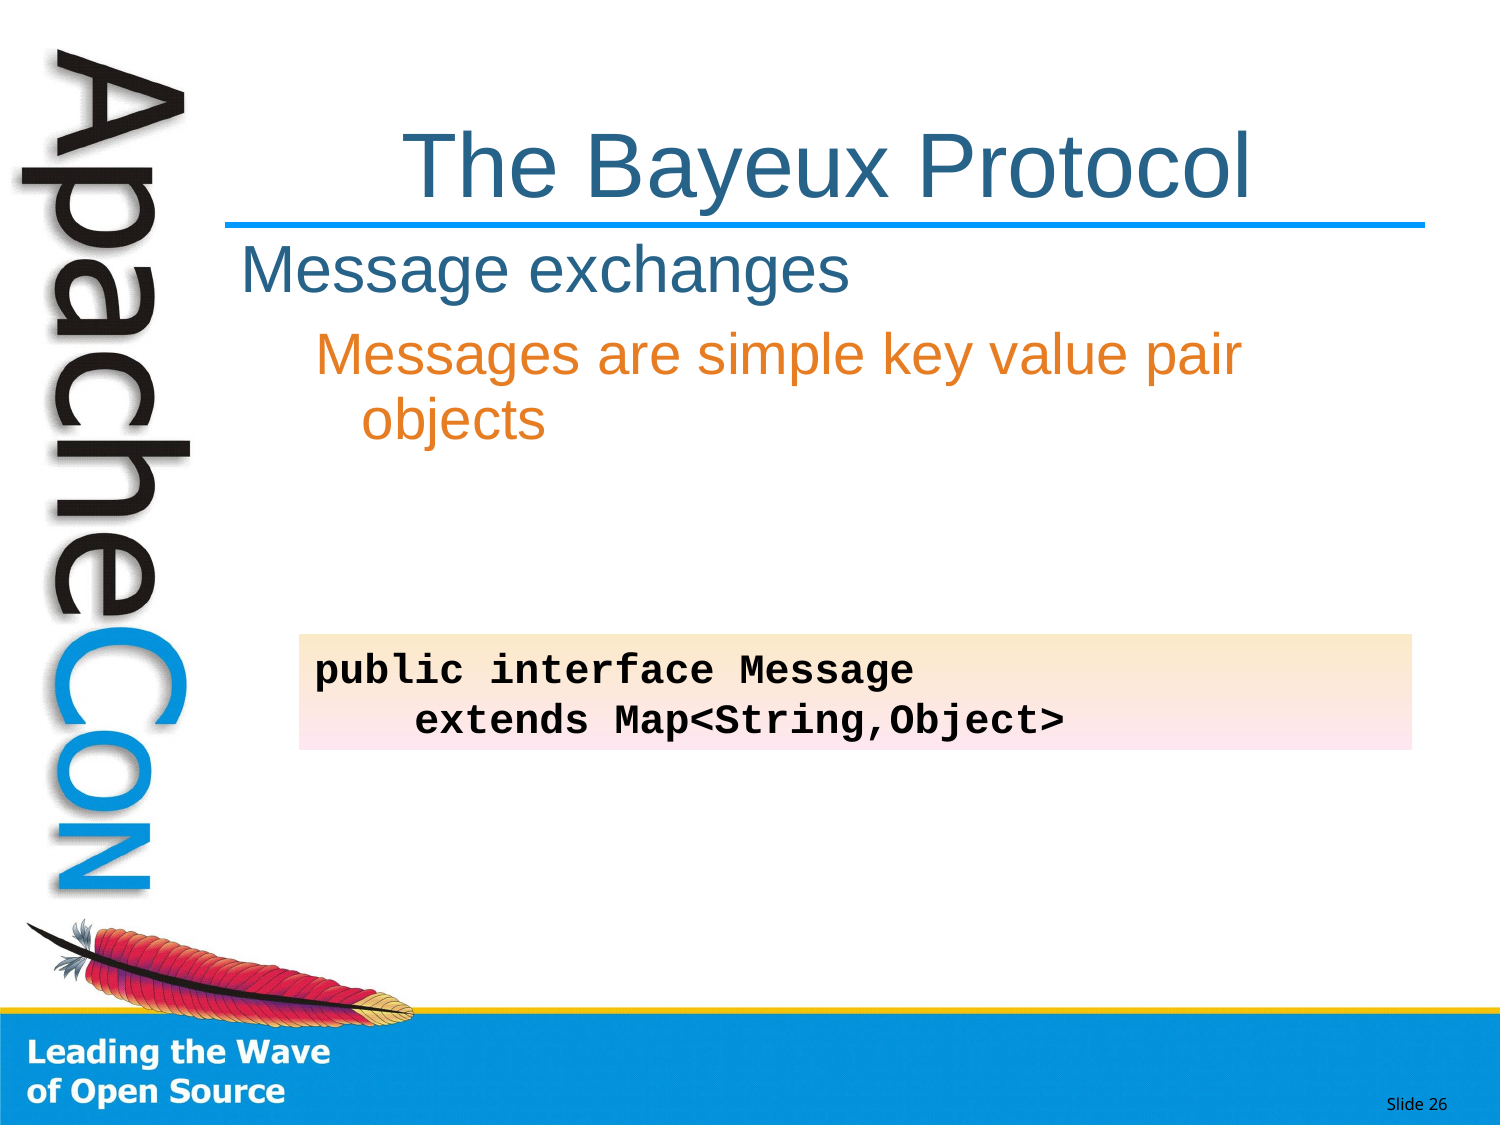

# The Bayeux Protocol
Message exchanges
Messages are simple key value pair objects
public interface Message
 extends Map<String,Object>
Slide